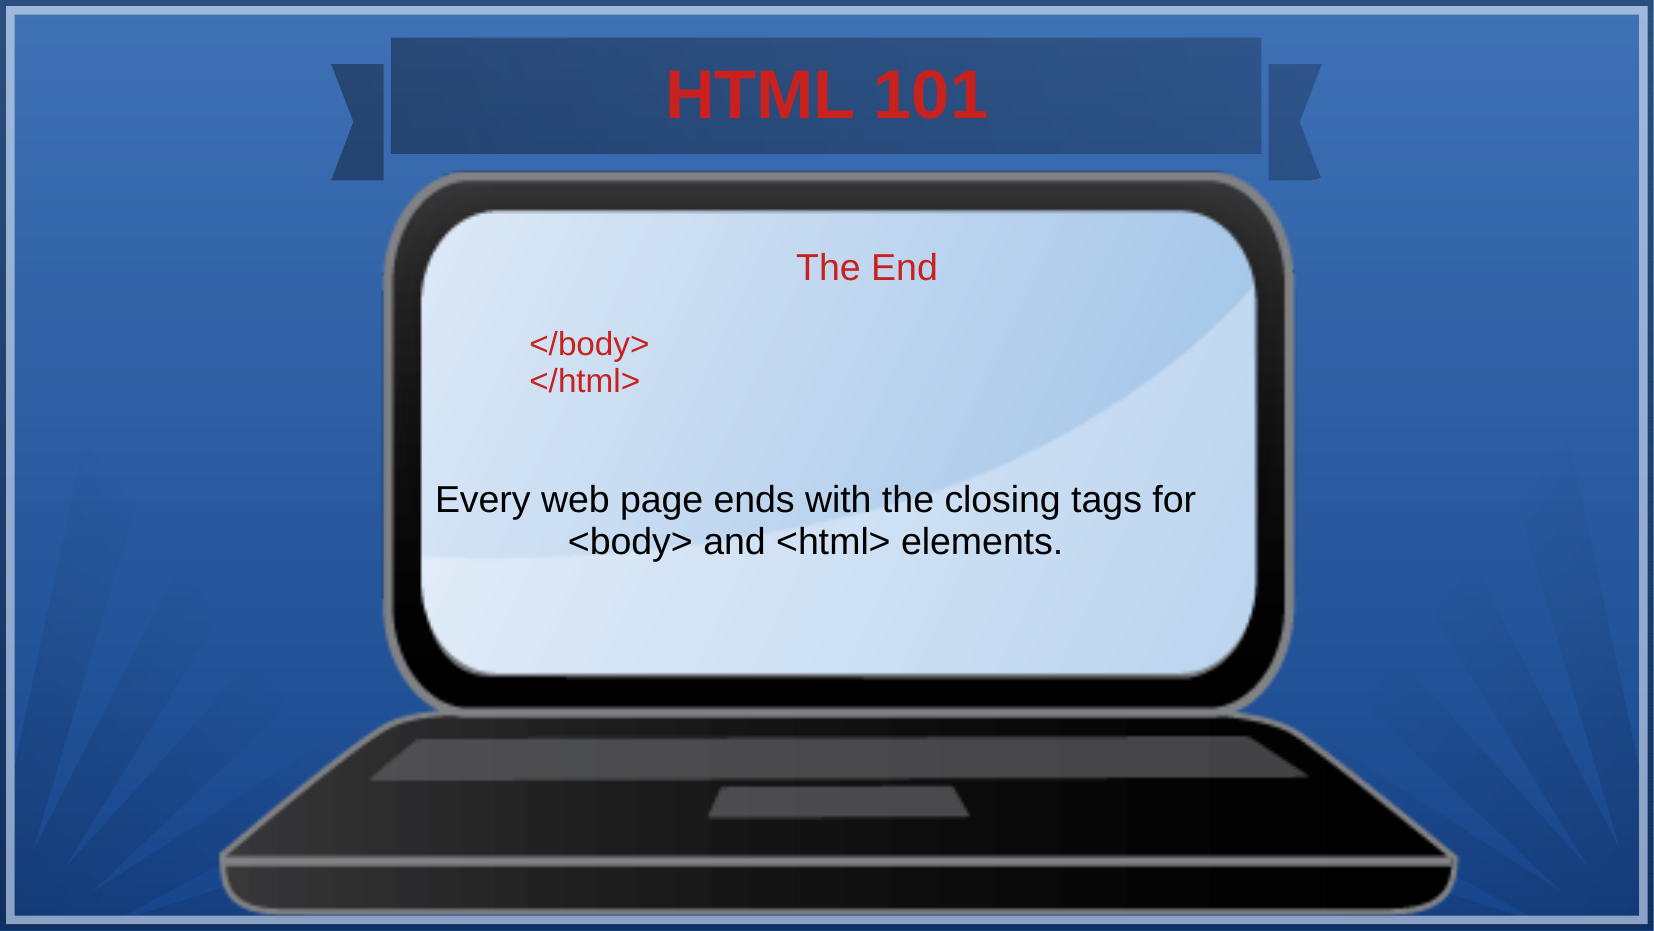

# HTML 101
The End
</body>
</html>
Every web page ends with the closing tags for <body> and <html> elements.